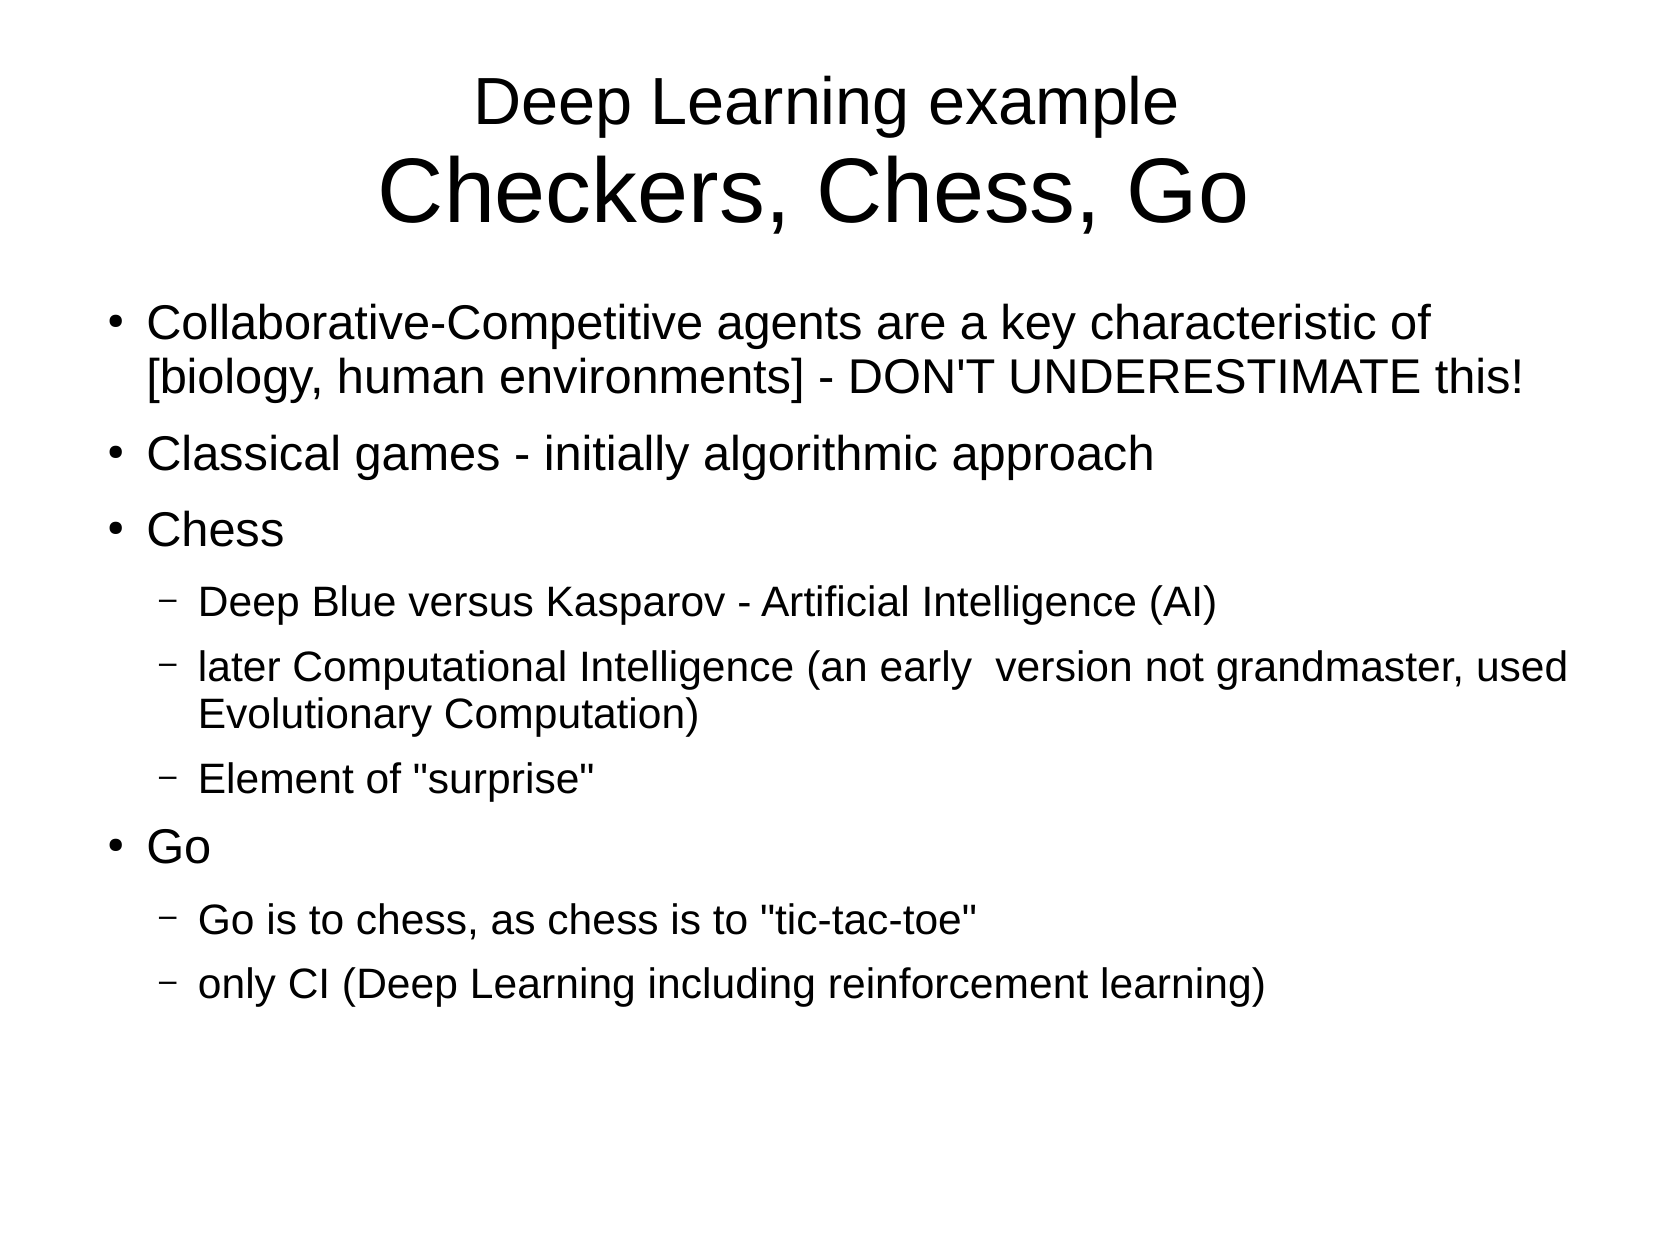

# Deep Learning example Checkers, Chess, Go
Collaborative-Competitive agents are a key characteristic of [biology, human environments] - DON'T UNDERESTIMATE this!
Classical games - initially algorithmic approach
Chess
Deep Blue versus Kasparov - Artificial Intelligence (AI)
later Computational Intelligence (an early version not grandmaster, used Evolutionary Computation)
Element of "surprise"
Go
Go is to chess, as chess is to "tic-tac-toe"
only CI (Deep Learning including reinforcement learning)